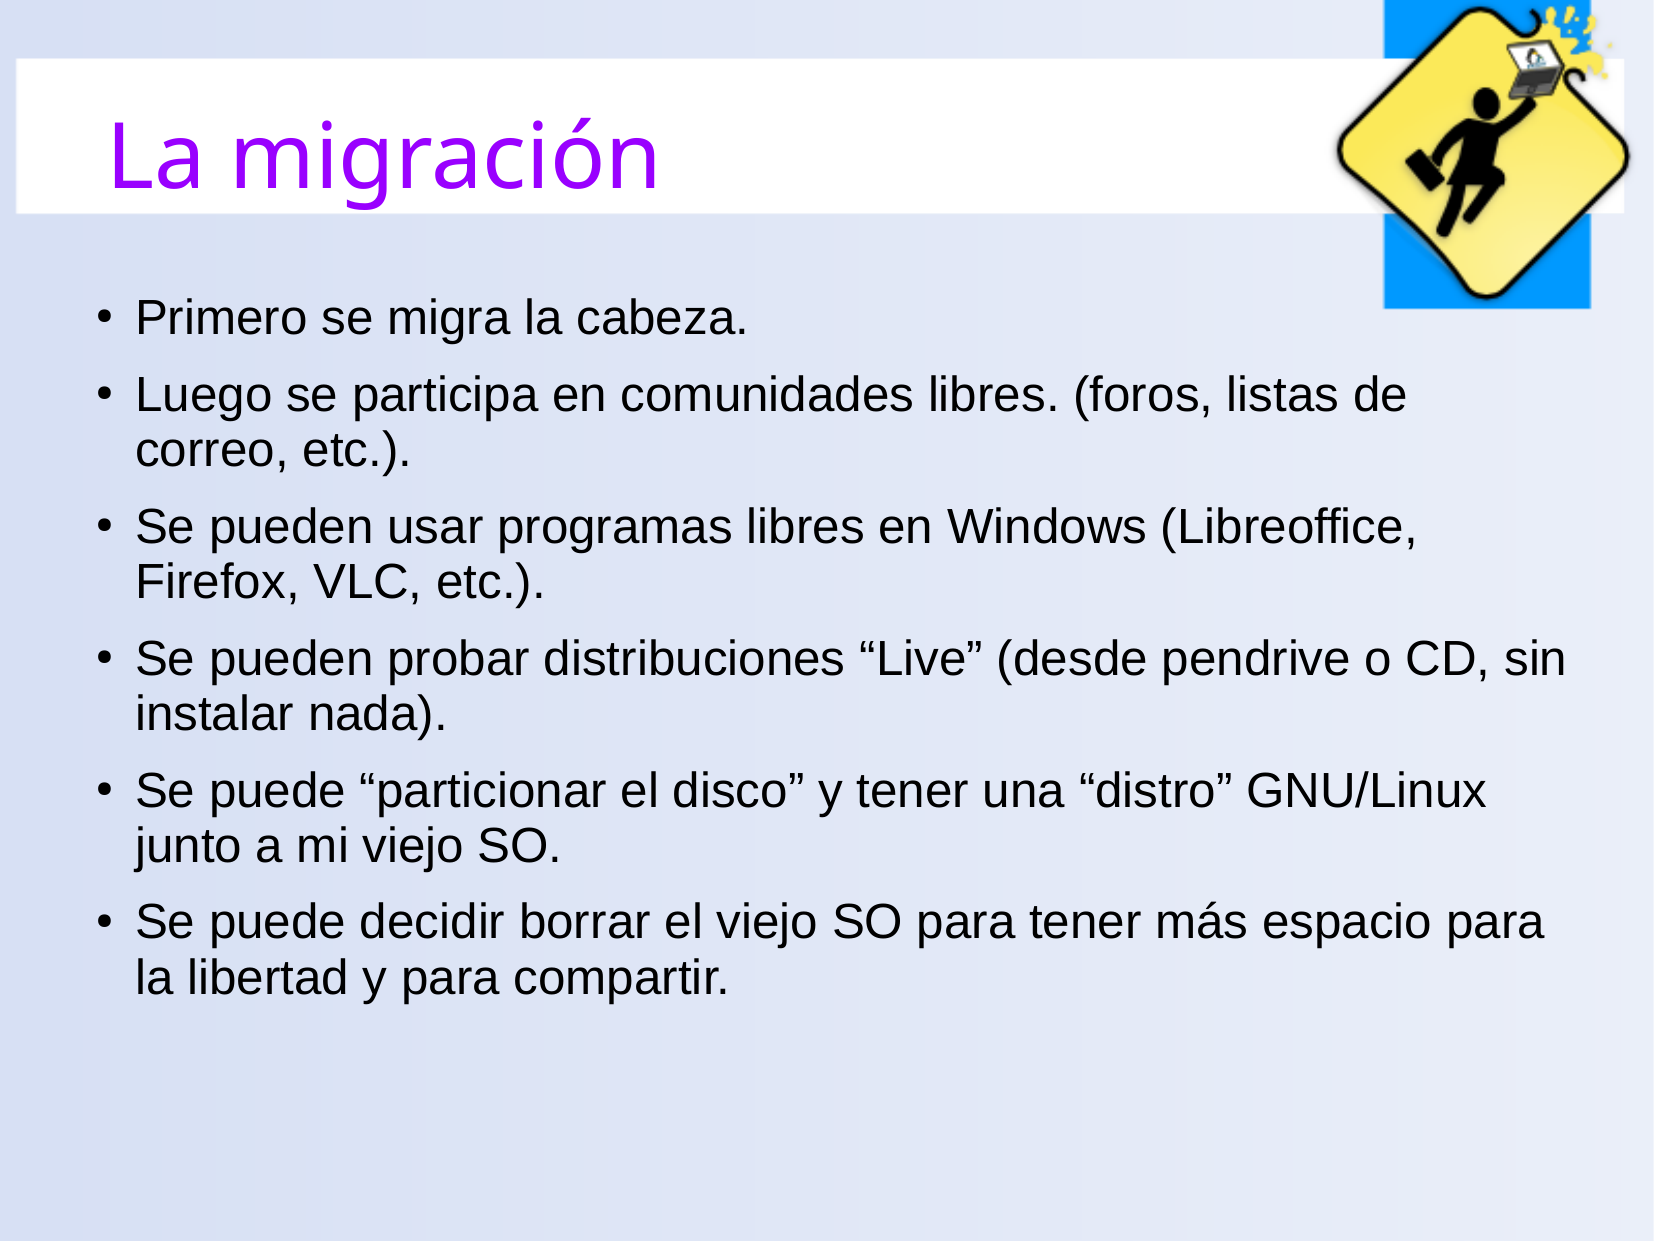

# La migración
Primero se migra la cabeza.
Luego se participa en comunidades libres. (foros, listas de correo, etc.).
Se pueden usar programas libres en Windows (Libreoffice, Firefox, VLC, etc.).
Se pueden probar distribuciones “Live” (desde pendrive o CD, sin instalar nada).
Se puede “particionar el disco” y tener una “distro” GNU/Linux junto a mi viejo SO.
Se puede decidir borrar el viejo SO para tener más espacio para la libertad y para compartir.